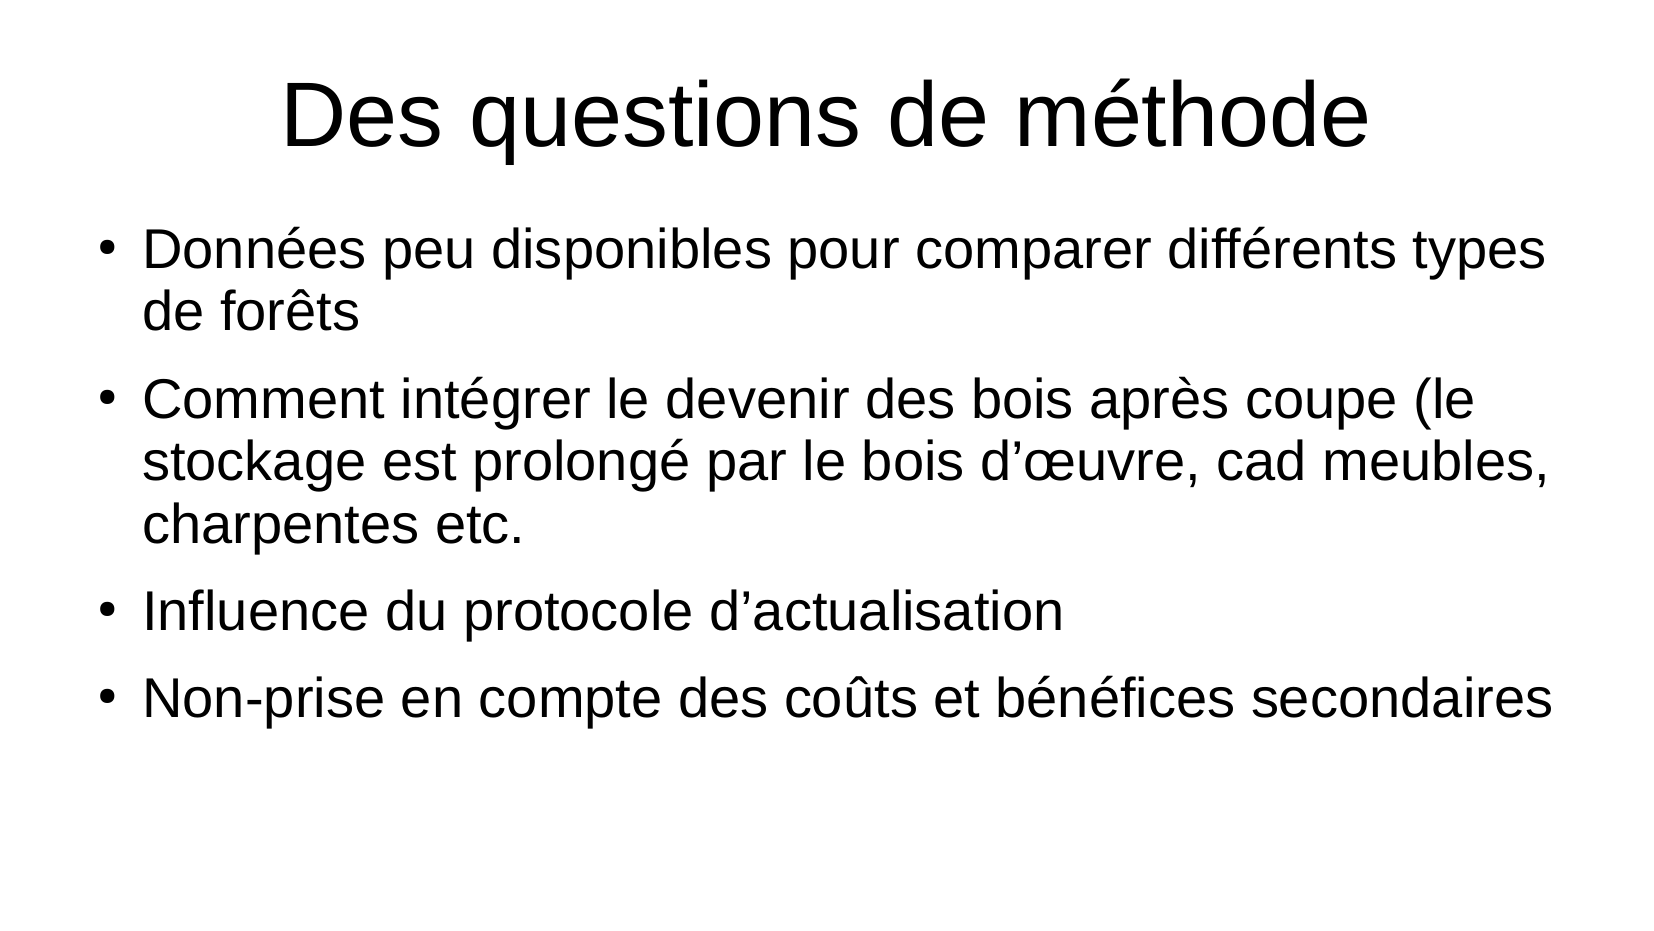

# Des questions de méthode
Données peu disponibles pour comparer différents types de forêts
Comment intégrer le devenir des bois après coupe (le stockage est prolongé par le bois d’œuvre, cad meubles, charpentes etc.
Influence du protocole d’actualisation
Non-prise en compte des coûts et bénéfices secondaires